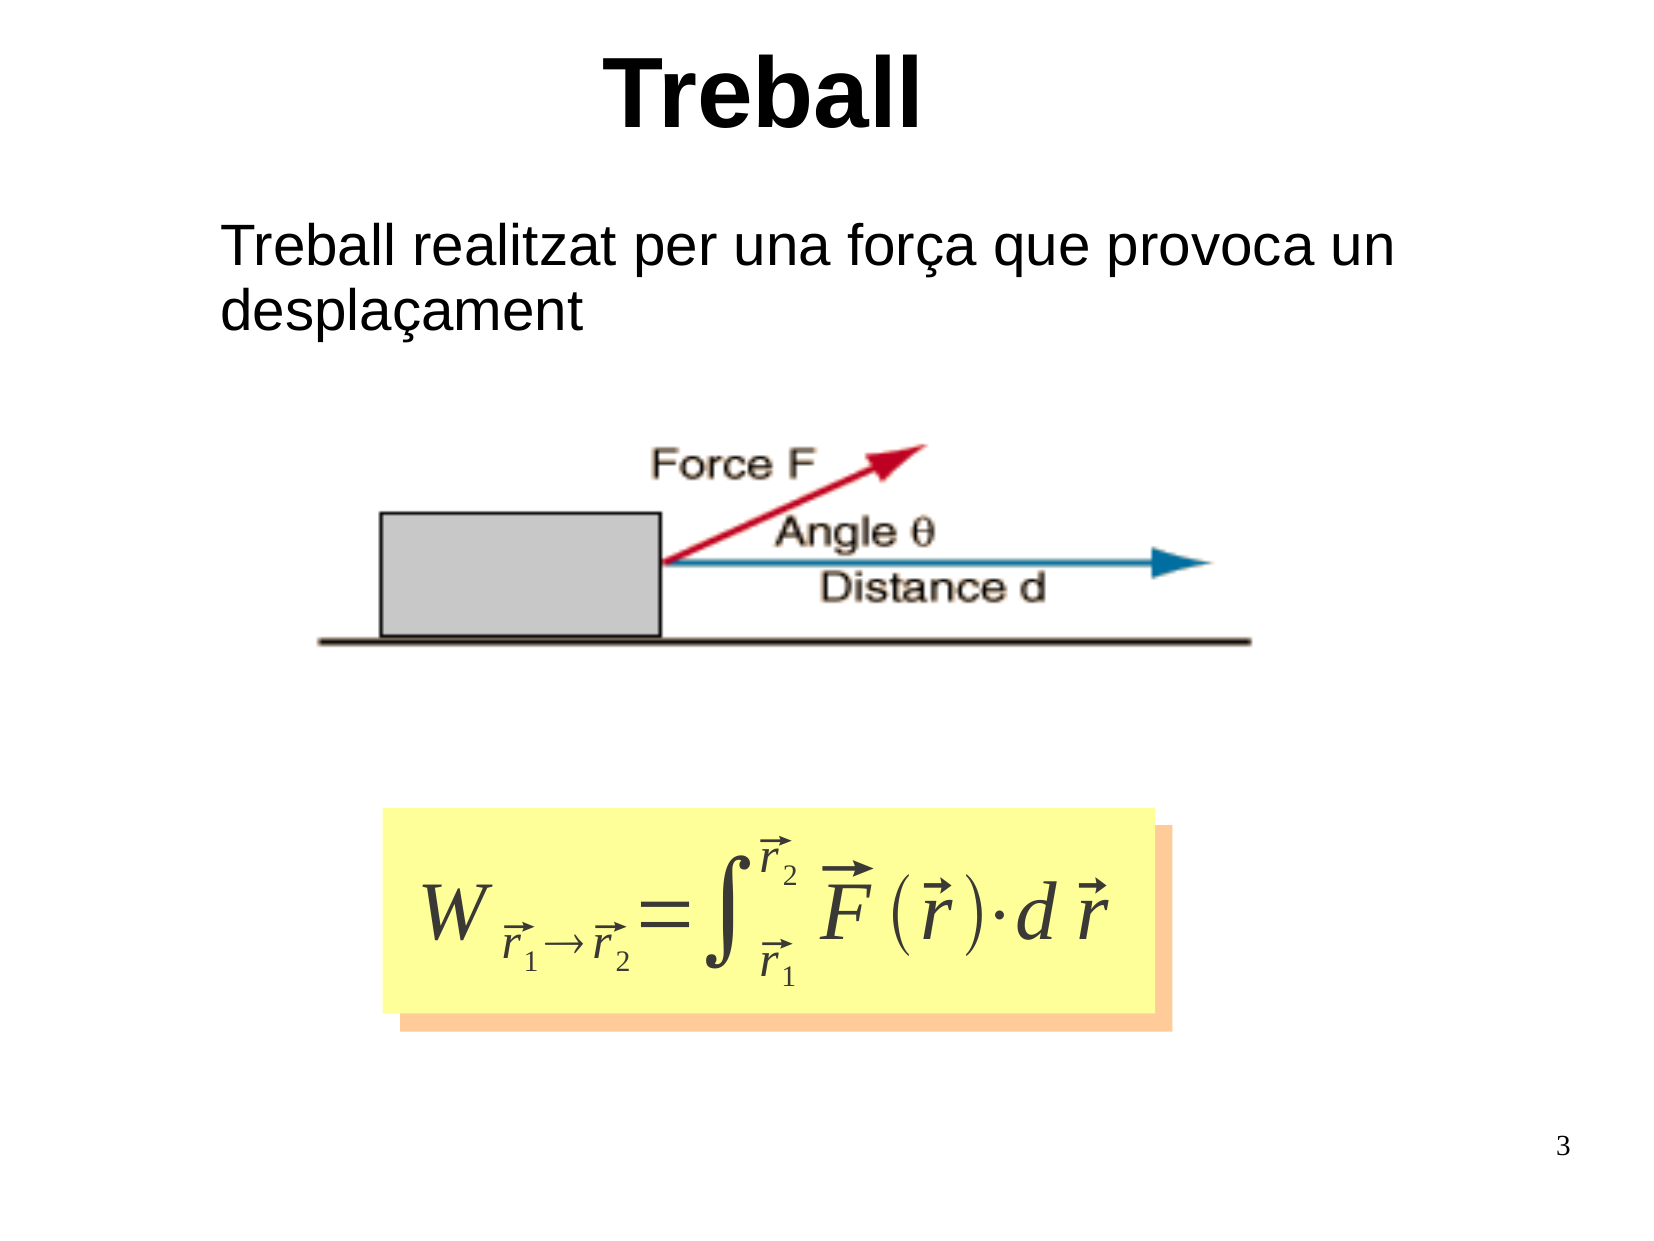

Treball
Treball realitzat per una força que provoca un desplaçament
3